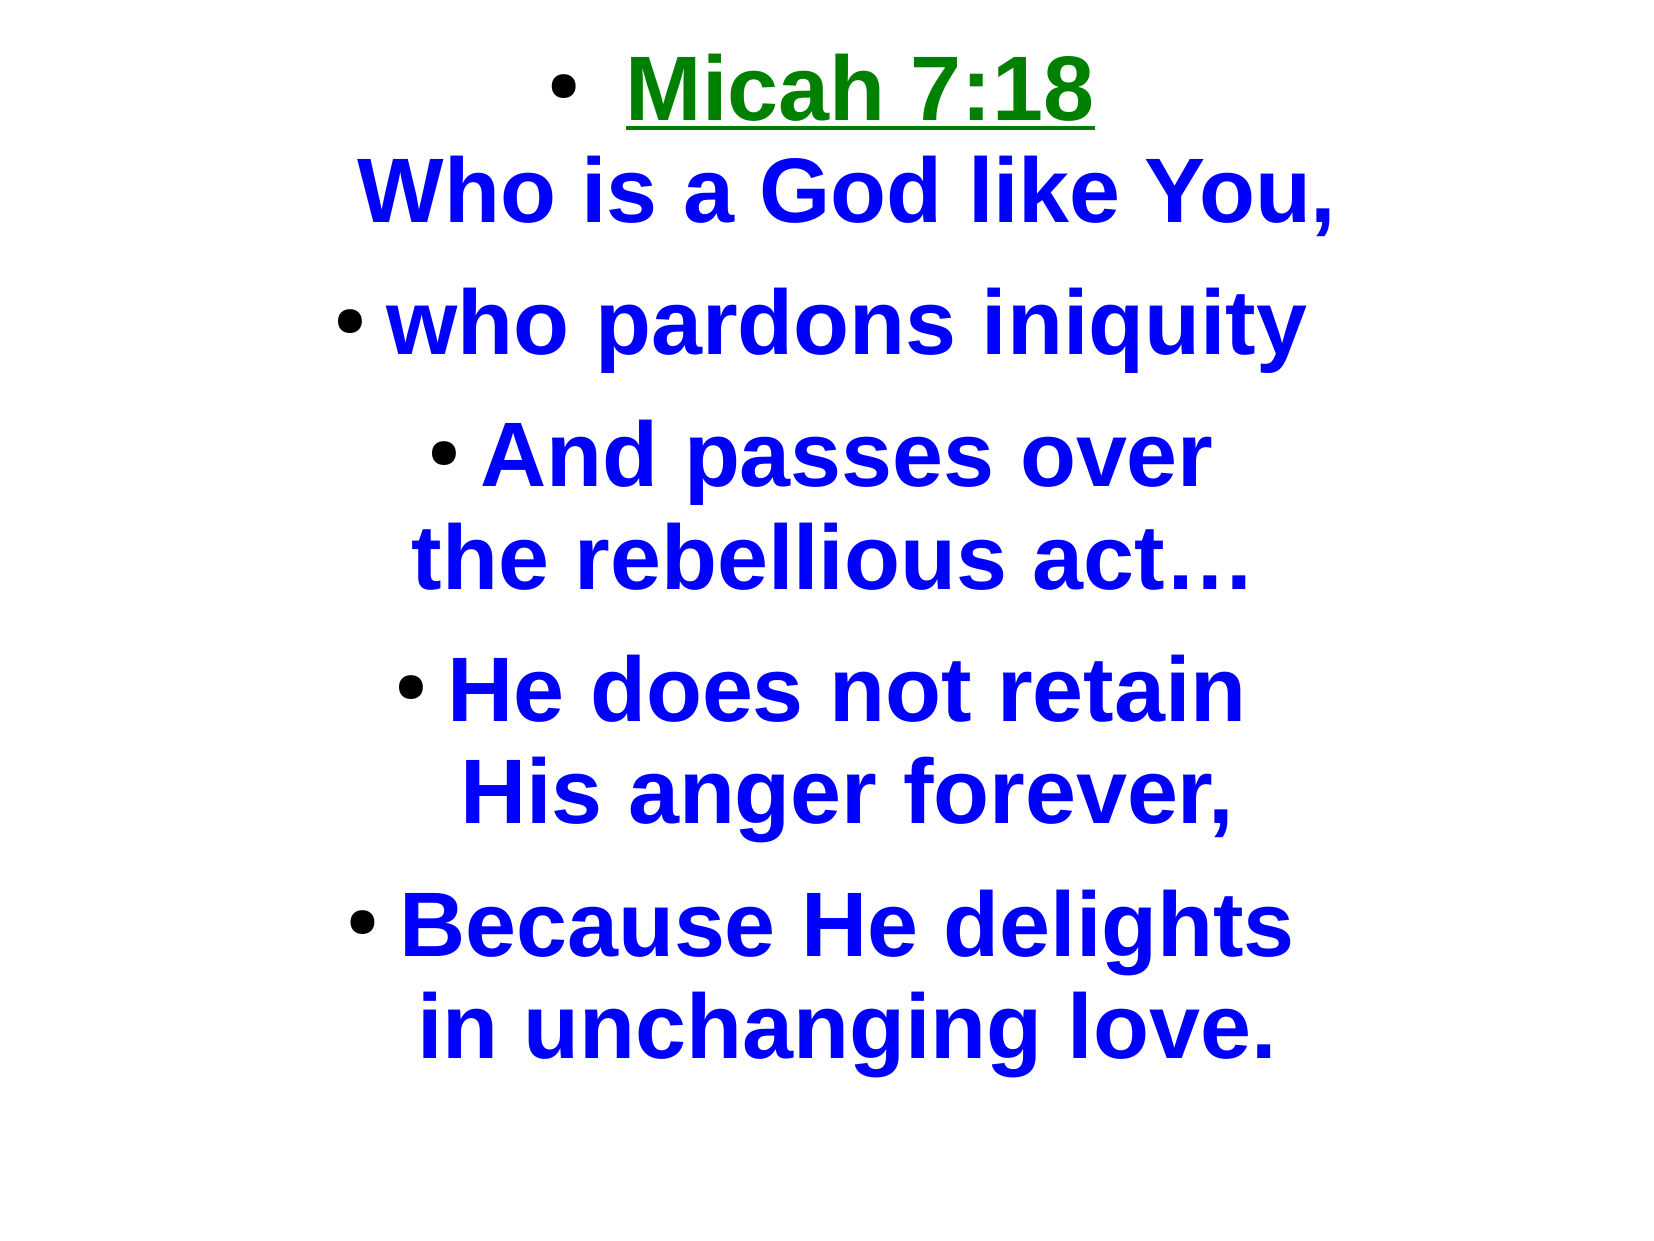

# Micah 7:18 Who is a God like You,
who pardons iniquity
And passes over
the rebellious act…
He does not retain
His anger forever,
Because He delights
in unchanging love.